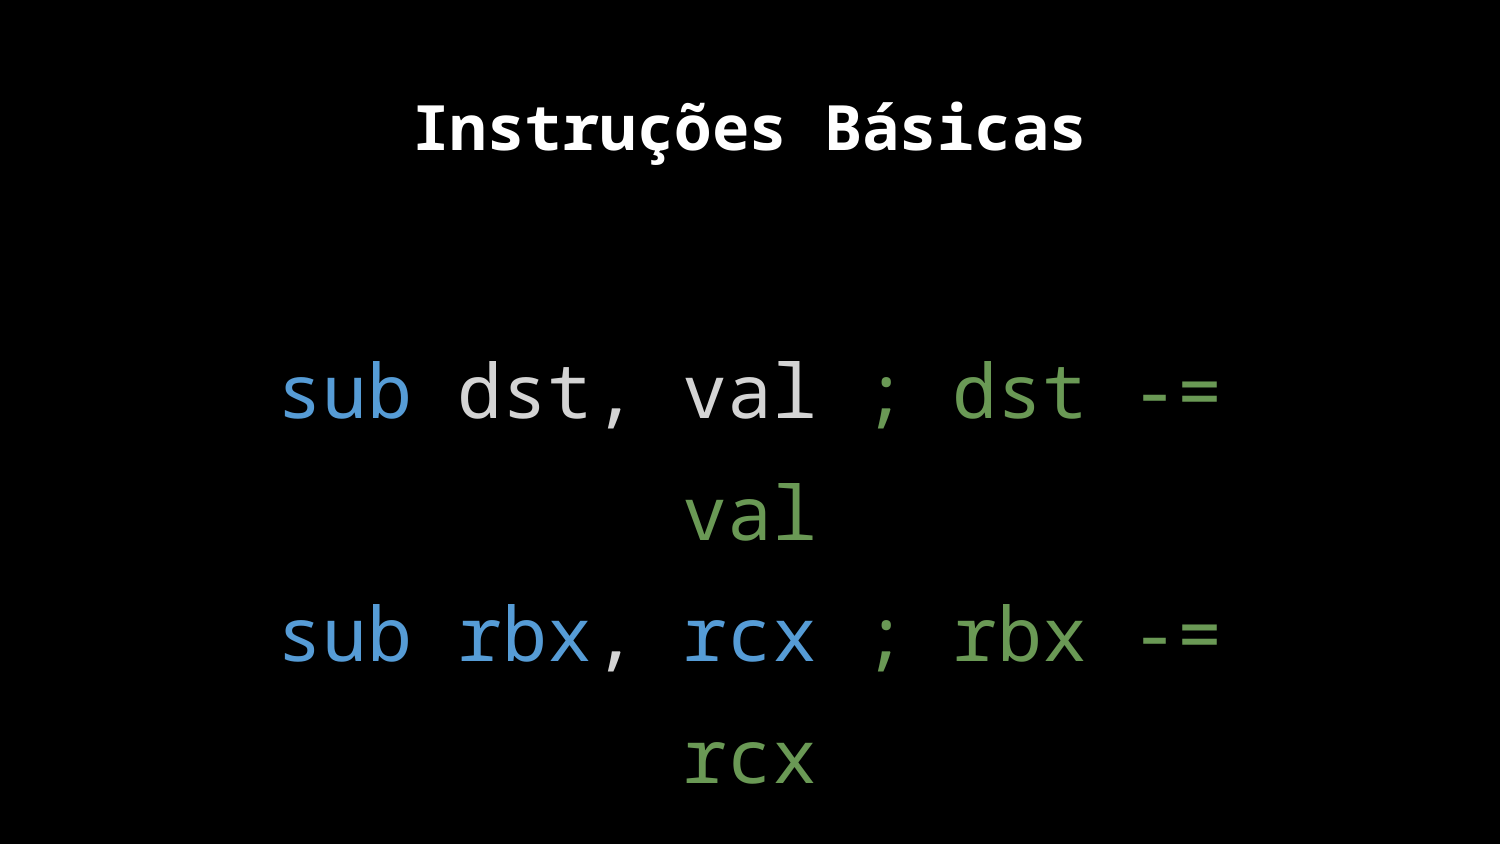

# Instruções Básicas
sub dst, val ; dst -= val
sub rbx, rcx ; rbx -= rcx